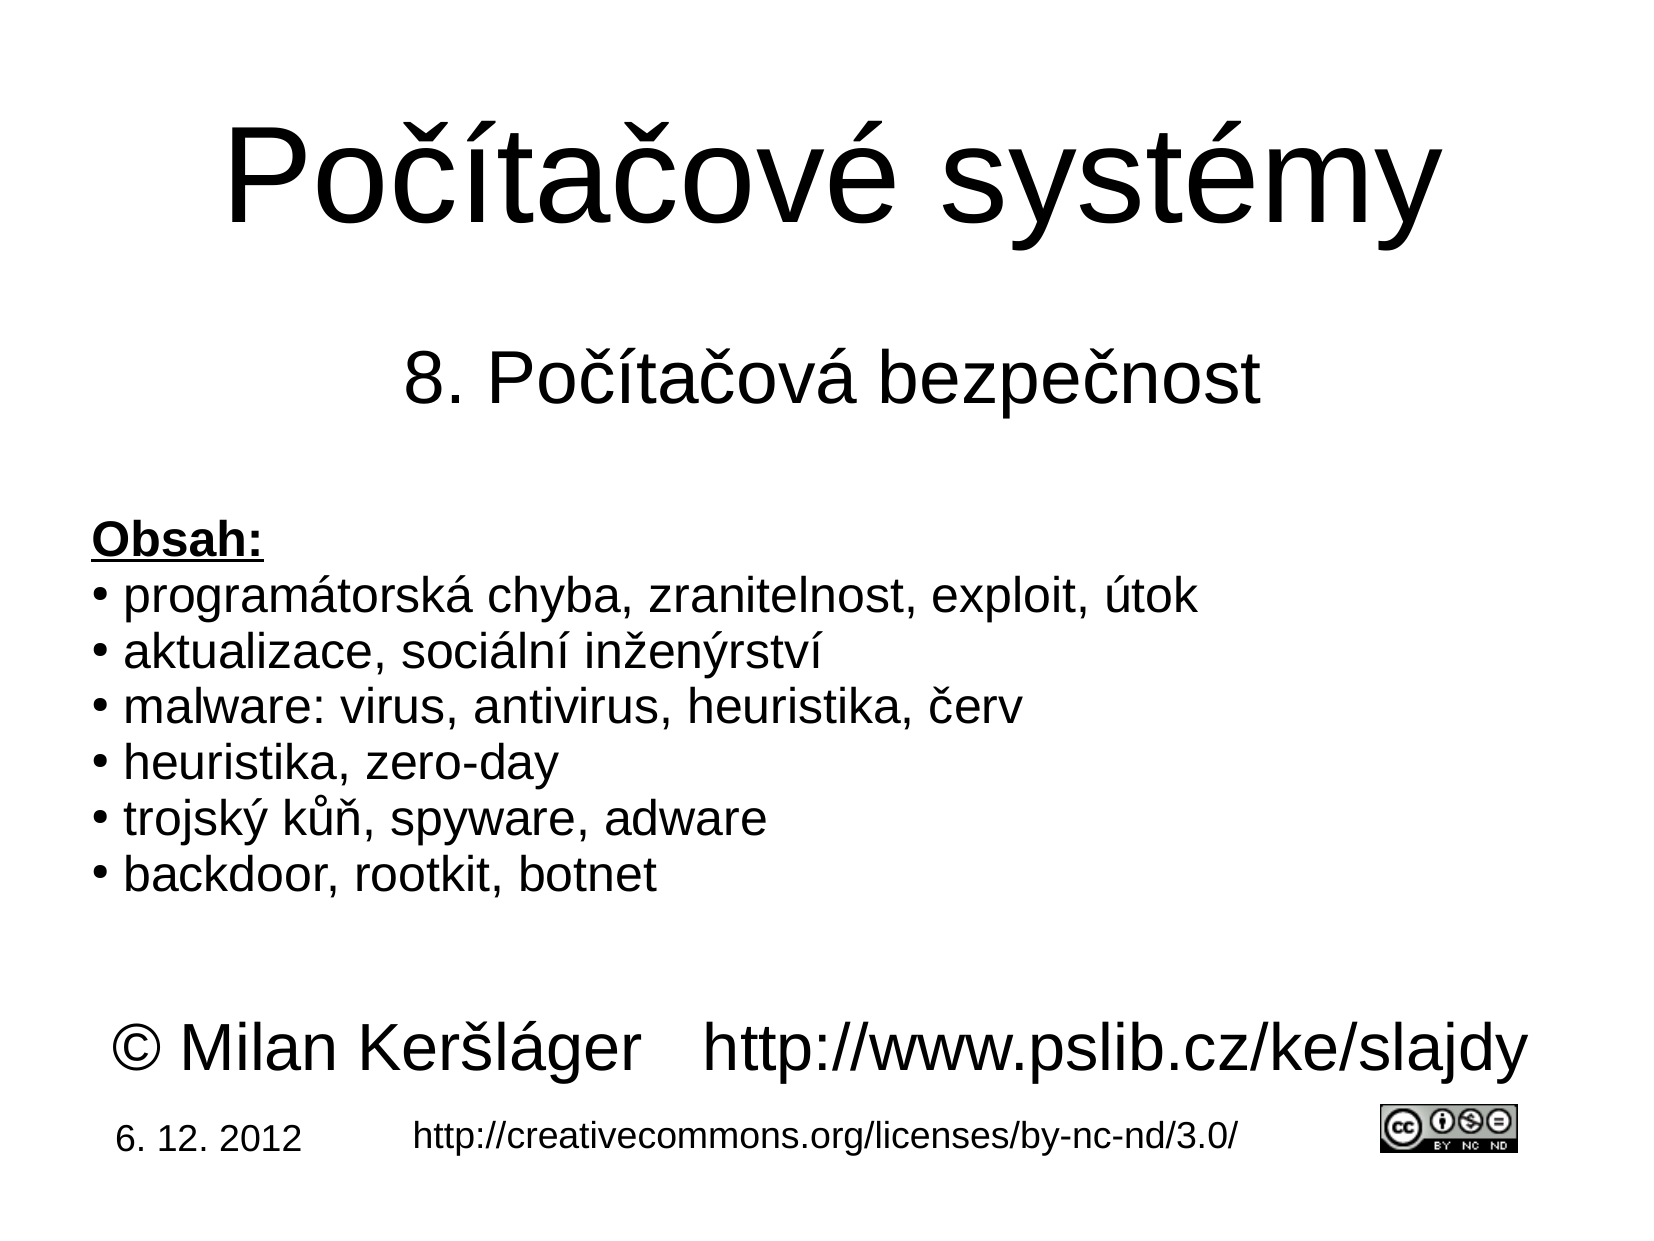

# Počítačové systémy 8. Počítačová bezpečnost
Obsah:
 programátorská chyba, zranitelnost, exploit, útok
 aktualizace, sociální inženýrství
 malware: virus, antivirus, heuristika, červ
 heuristika, zero-day
 trojský kůň, spyware, adware
 backdoor, rootkit, botnet
© Milan Keršláger	http://www.pslib.cz/ke/slajdy
http://creativecommons.org/licenses/by-nc-nd/3.0/
6. 12. 2012